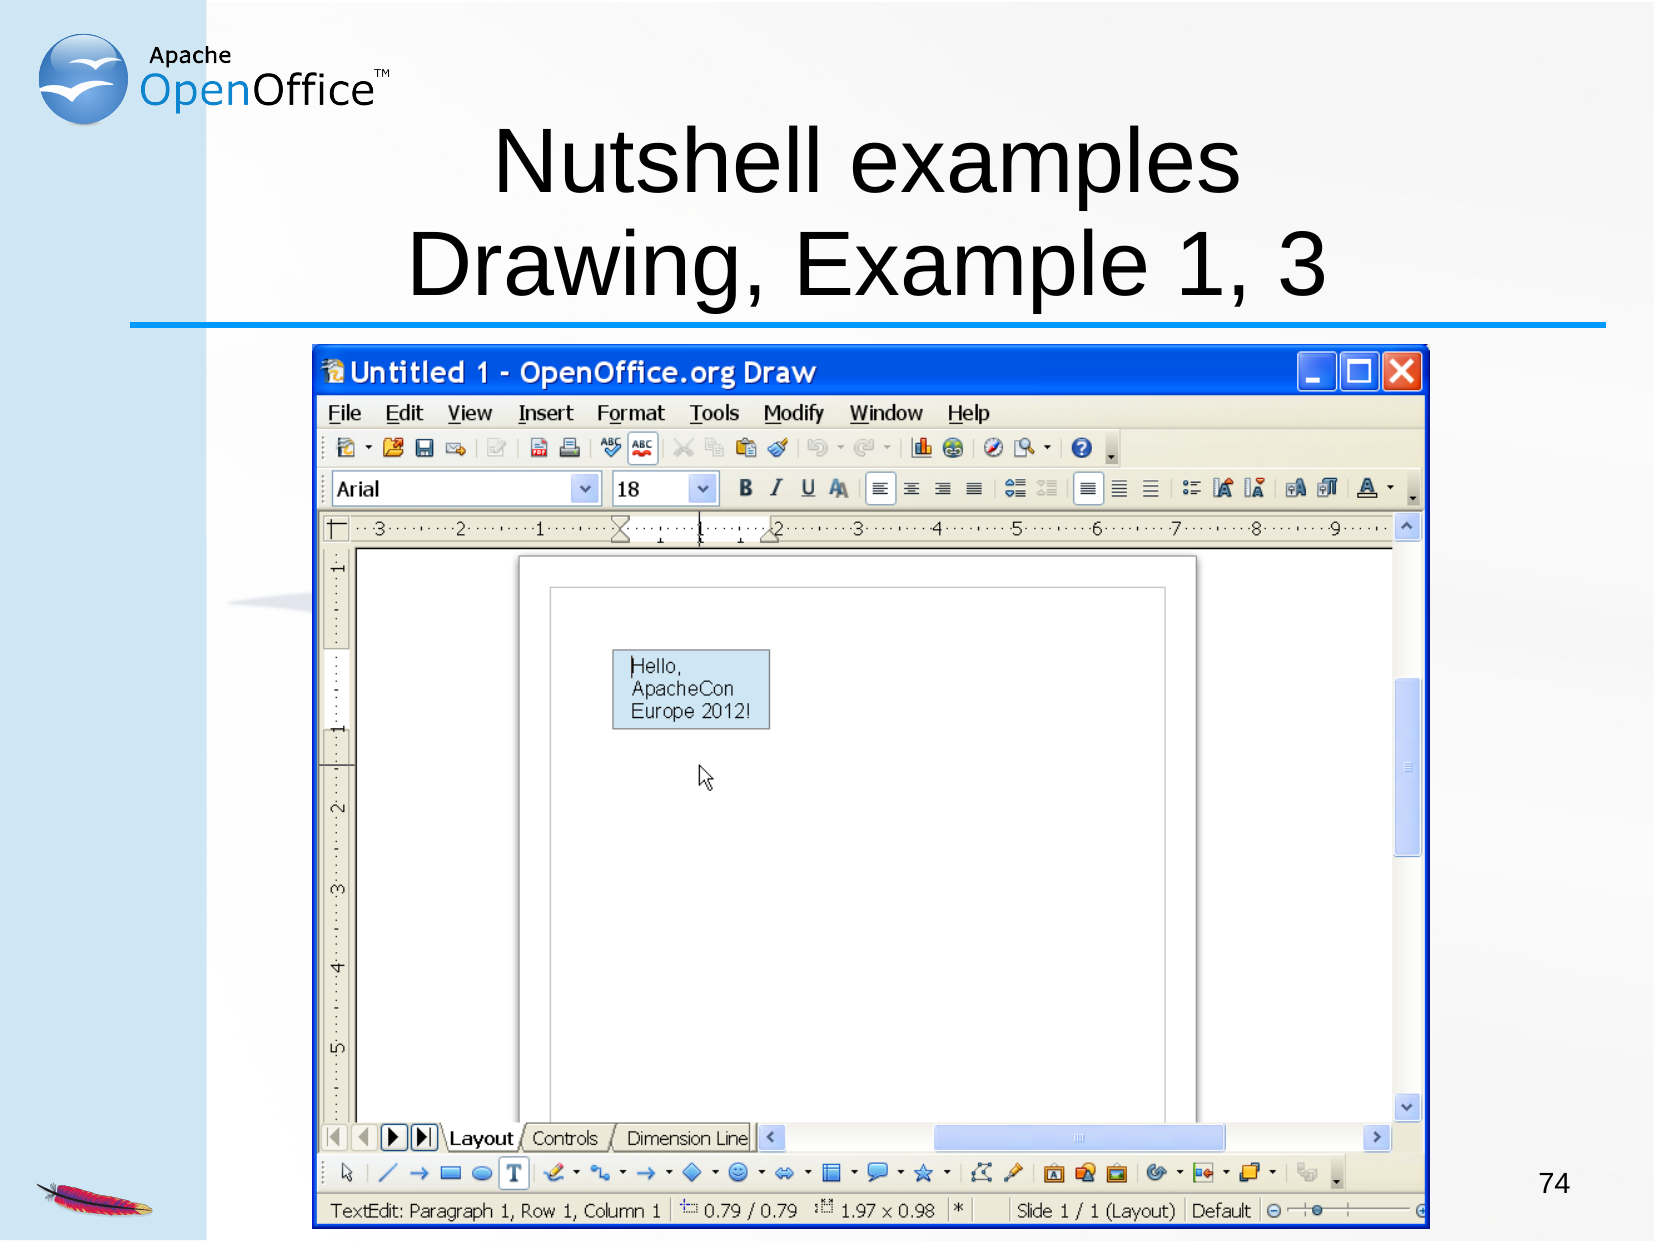

# Nutshell examples Drawing, Example 1, 3
74